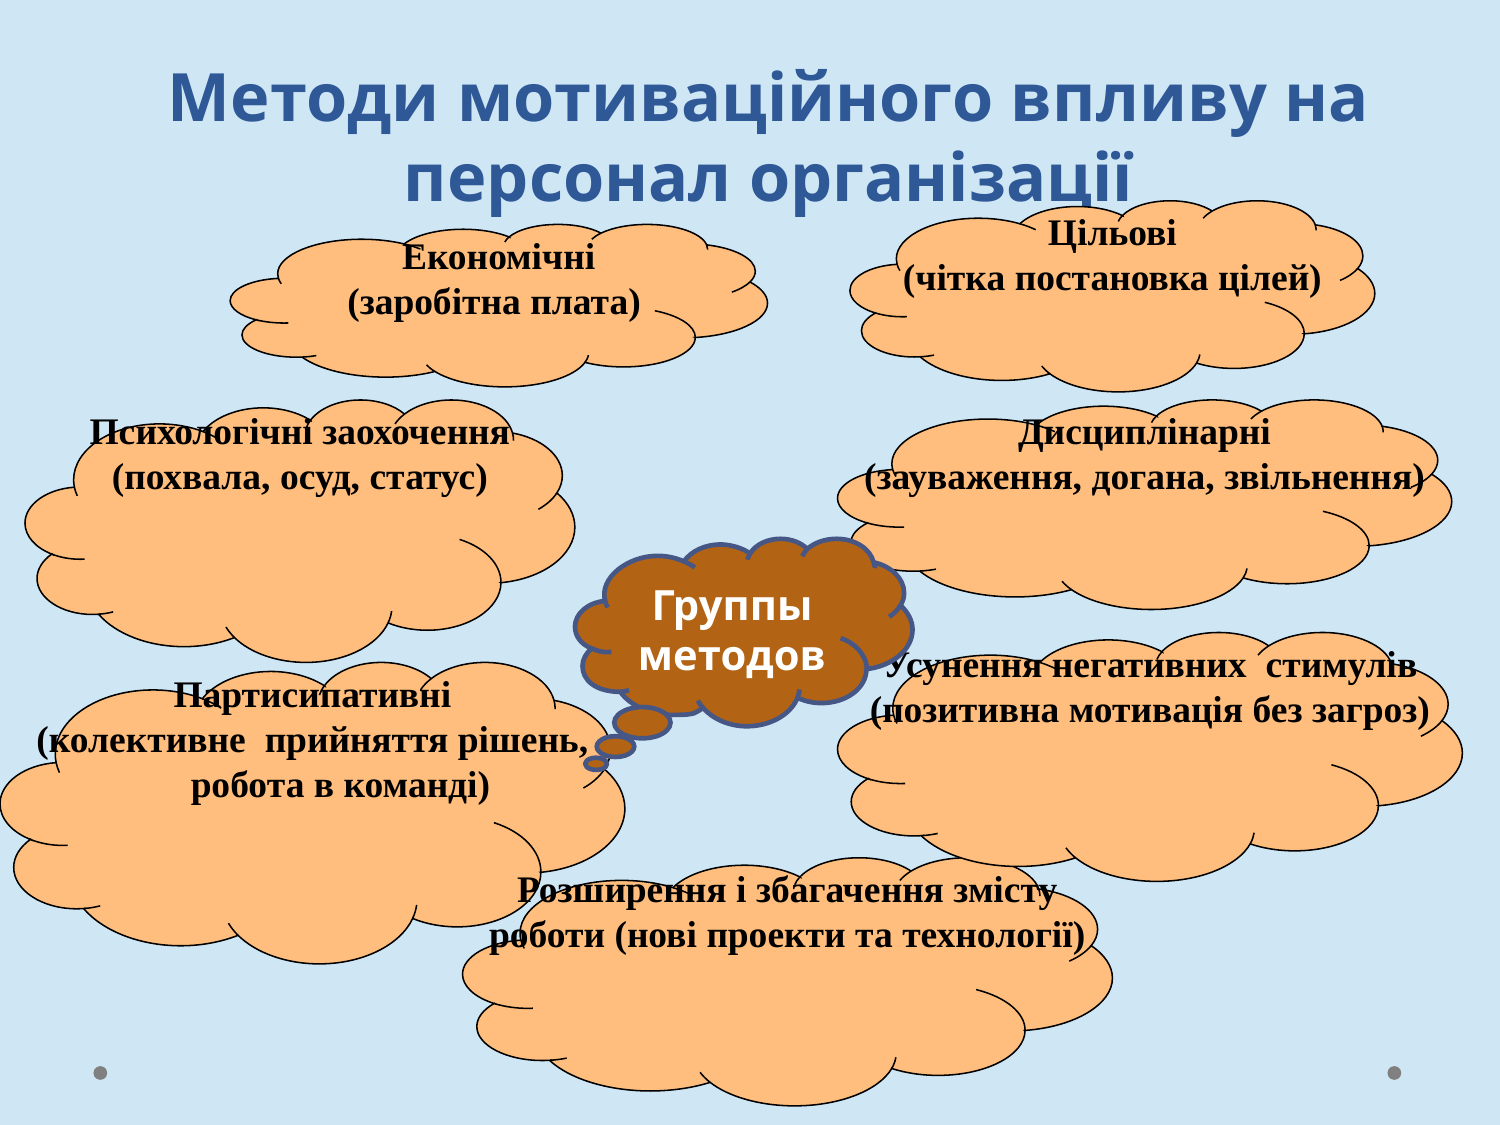

# Методи мотиваційного впливу на персонал організації
Цільові
(чітка постановка цілей)
Економічні
(заробітна плата)
Психологічні заохочення
(похвала, осуд, статус)
Дисциплінарні
(зауваження, догана, звільнення)
Группы методов
Усунення негативних стимулів
(позитивна мотивація без загроз)
Партисипативні
(колективне прийняття рішень, робота в команді)
Розширення і збагачення змісту роботи (нові проекти та технології)